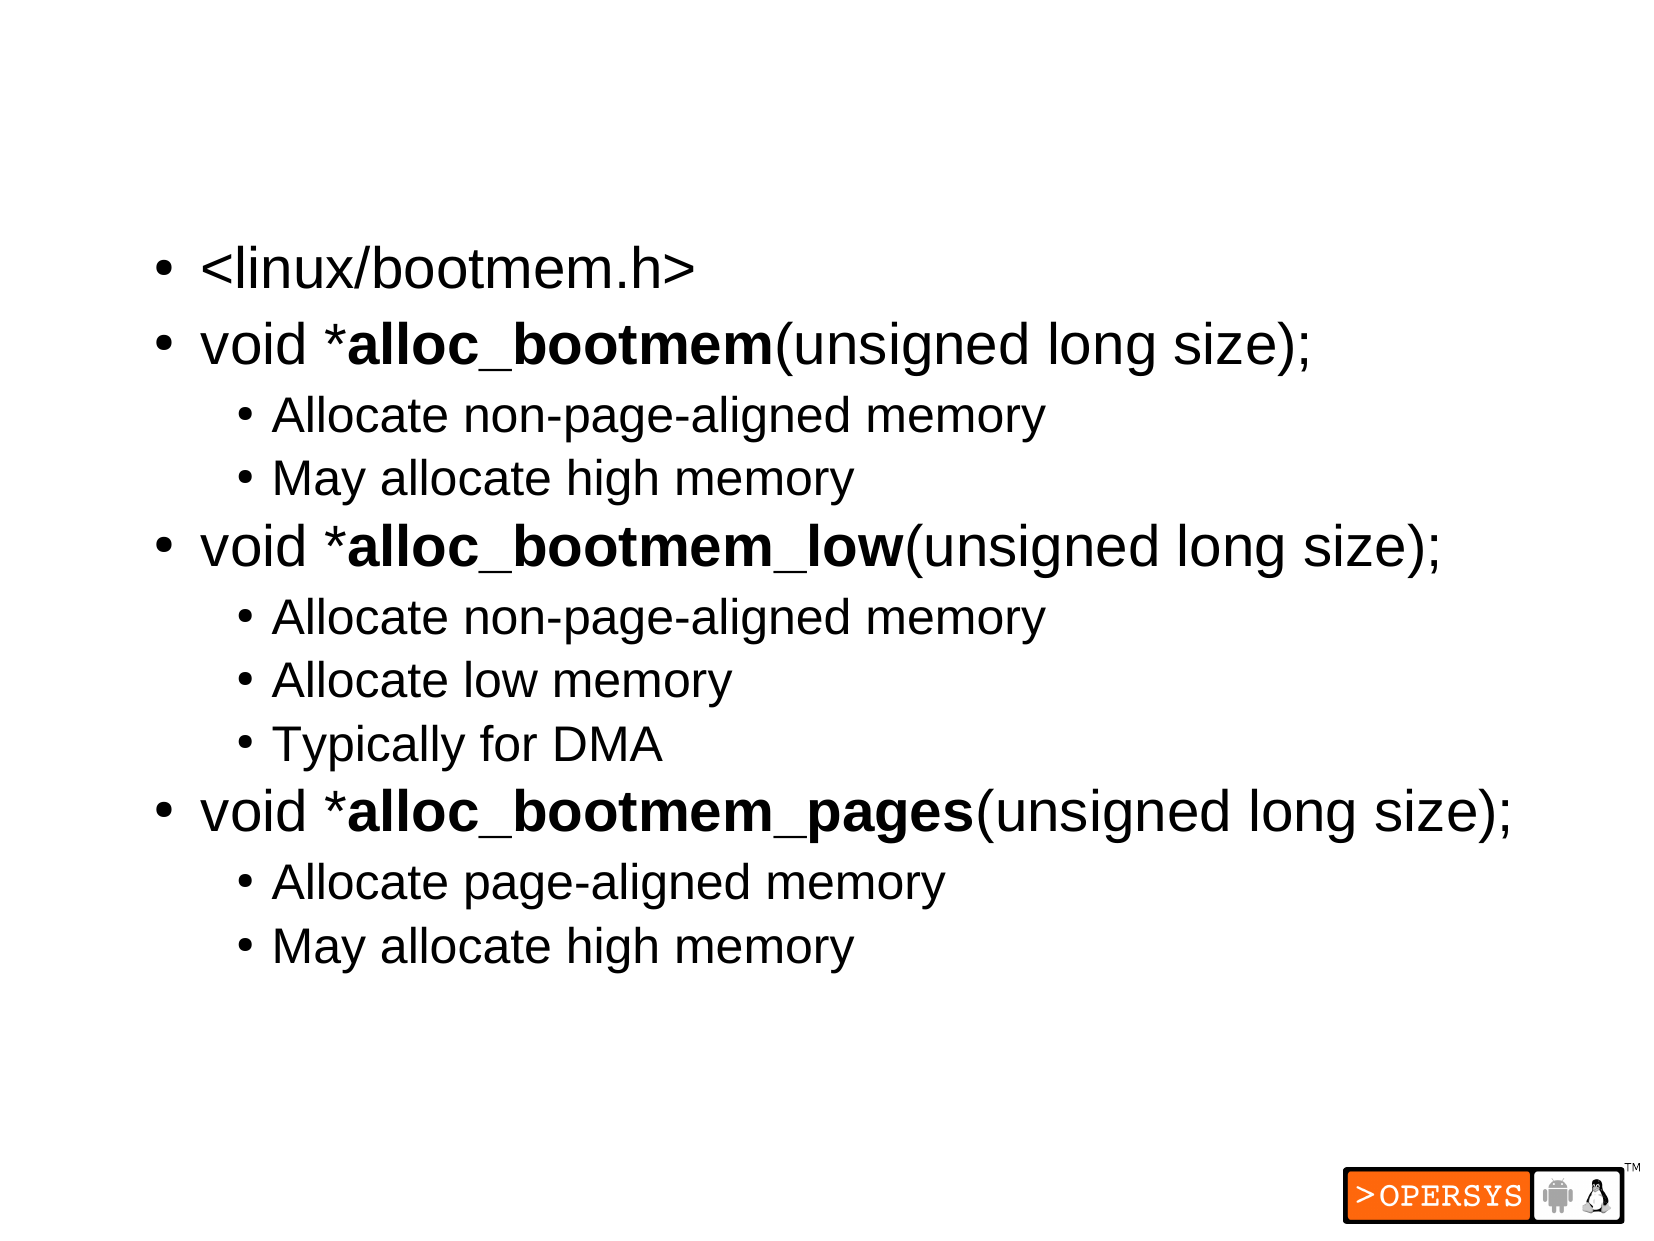

# <linux/bootmem.h>
void *alloc_bootmem(unsigned long size);
Allocate non-page-aligned memory
May allocate high memory
void *alloc_bootmem_low(unsigned long size);
Allocate non-page-aligned memory
Allocate low memory
Typically for DMA
void *alloc_bootmem_pages(unsigned long size);
Allocate page-aligned memory
May allocate high memory